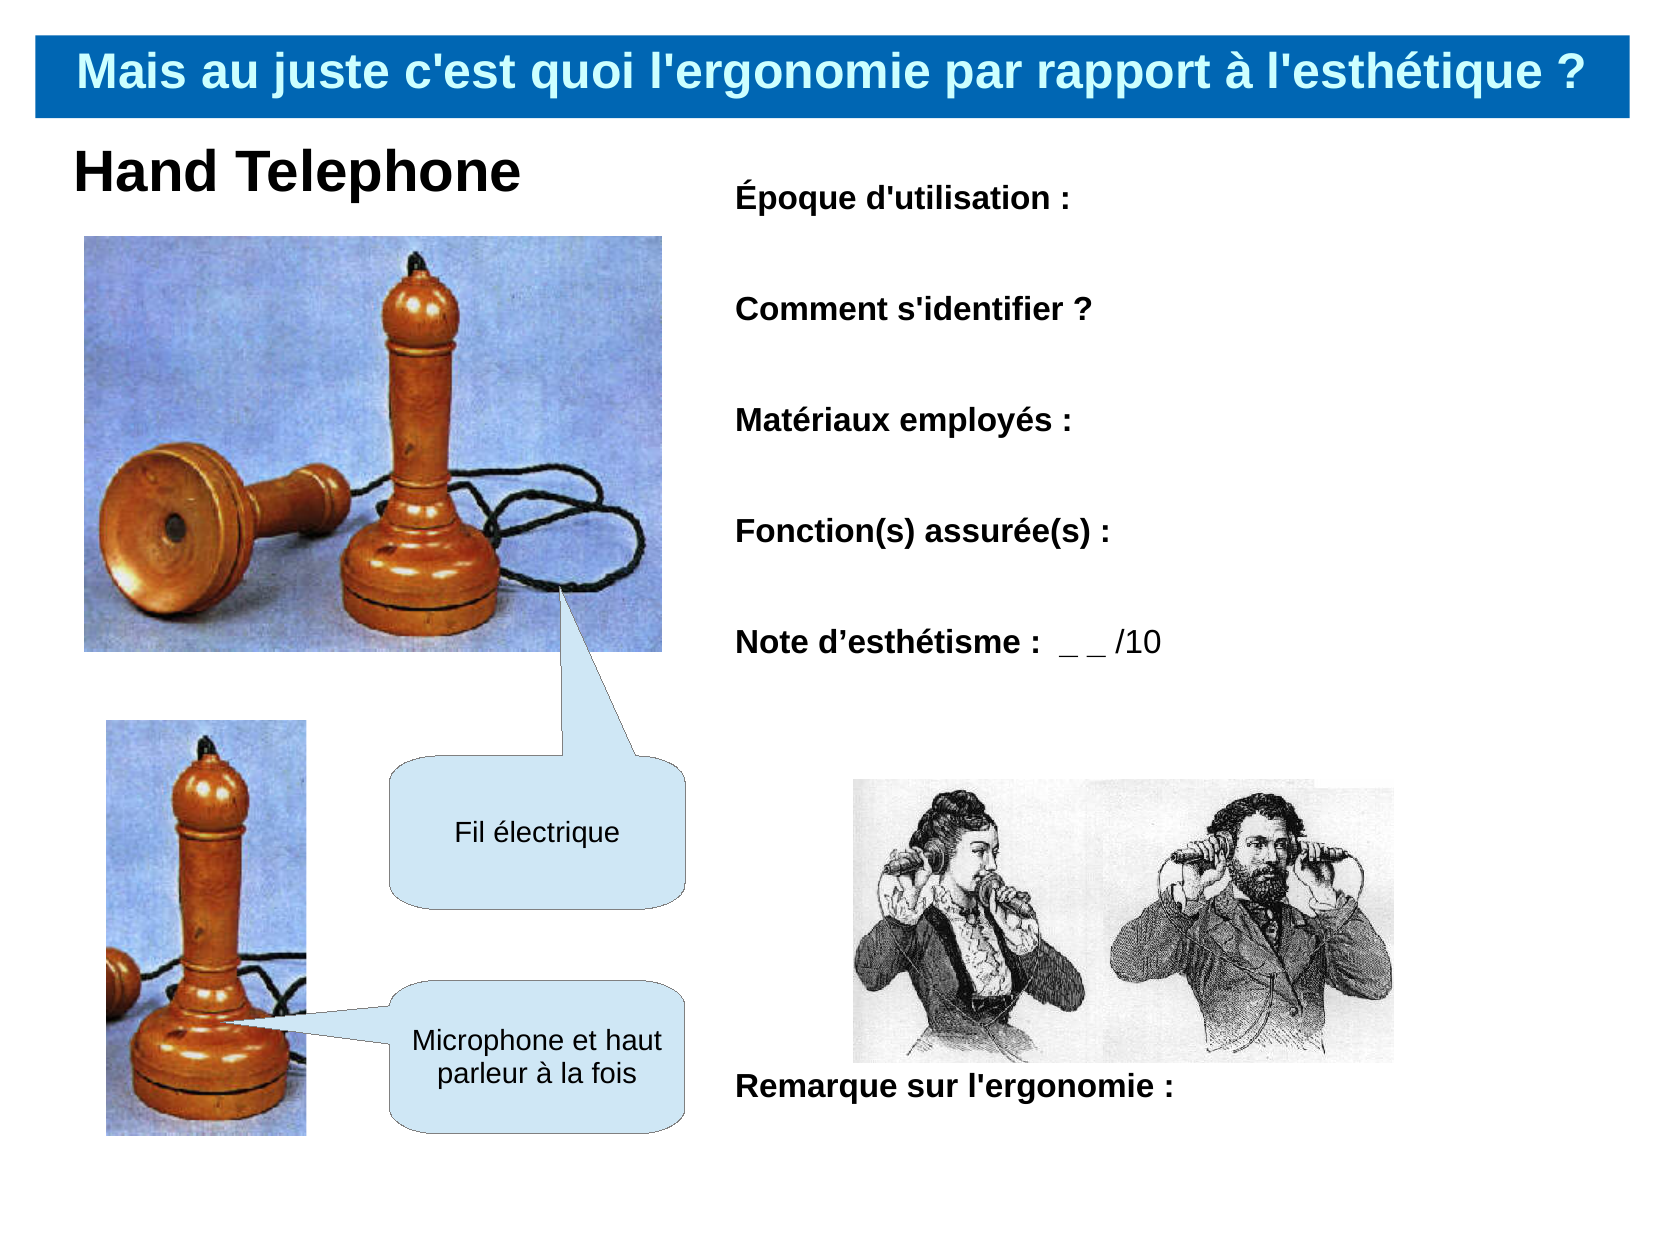

Mais au juste c'est quoi l'ergonomie par rapport à l'esthétique ?
Hand Telephone
Époque d'utilisation :
Comment s'identifier ?
Matériaux employés :
Fonction(s) assurée(s) :
Note d’esthétisme : _ _ /10
Remarque sur l'ergonomie :
Fil électrique
Microphone et haut
parleur à la fois